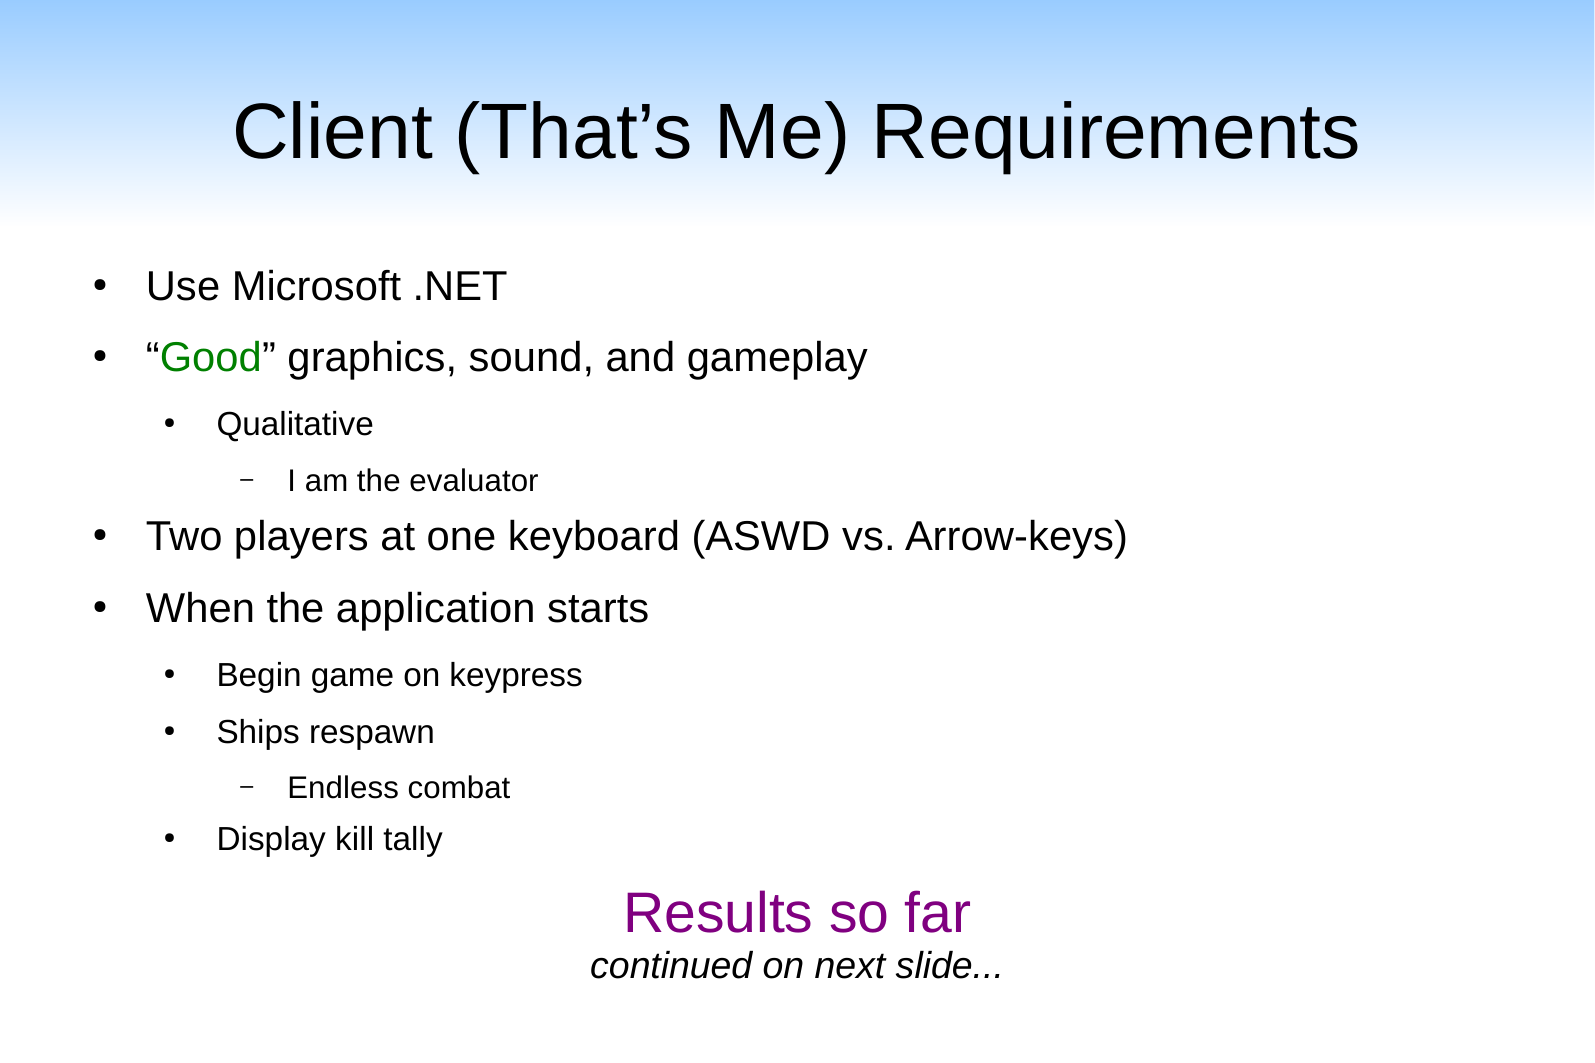

# Client (That’s Me) Requirements
Use Microsoft .NET
“Good” graphics, sound, and gameplay
Qualitative
I am the evaluator
Two players at one keyboard (ASWD vs. Arrow-keys)
When the application starts
Begin game on keypress
Ships respawn
Endless combat
Display kill tally
Results so far continued on next slide...